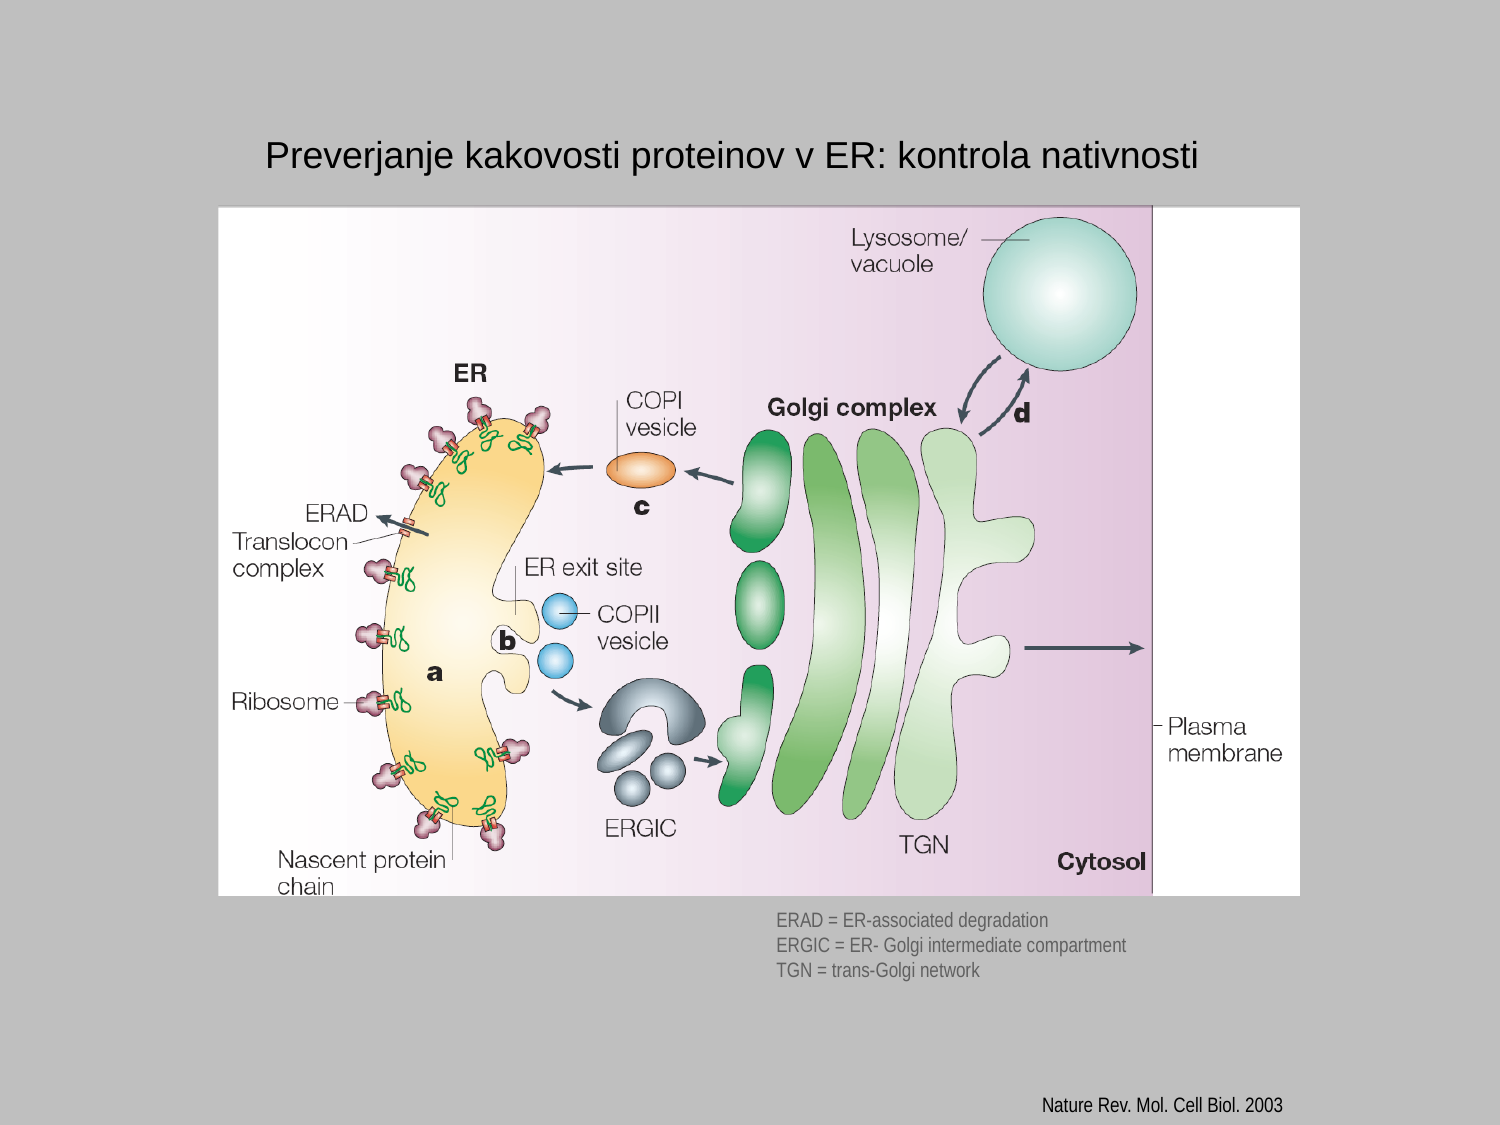

Preverjanje kakovosti proteinov v ER: kontrola nativnosti
ERAD = ER-associated degradation
ERGIC = ER- Golgi intermediate compartment
TGN = trans-Golgi network
Nature Rev. Mol. Cell Biol. 2003